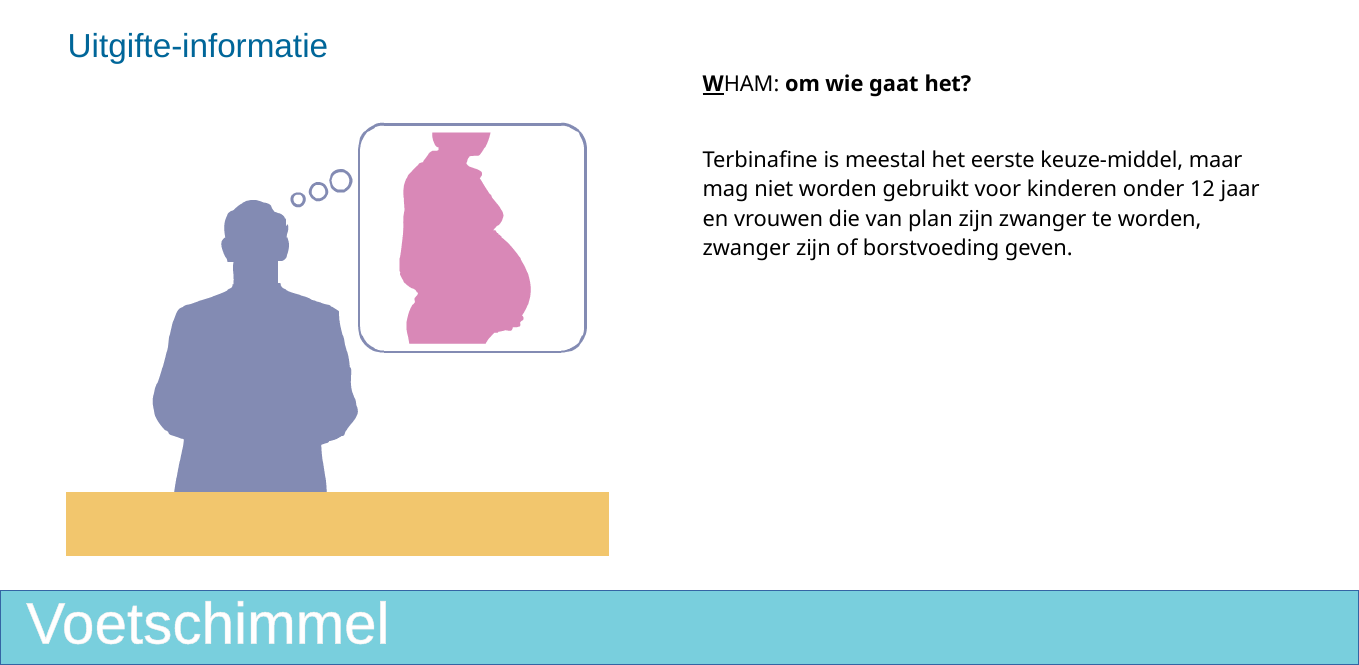

Uitgifte-informatie
# WHAM: om wie gaat het?
Terbinafine is meestal het eerste keuze-middel, maar mag niet worden gebruikt voor kinderen onder 12 jaar en vrouwen die van plan zijn zwanger te worden, zwanger zijn of borstvoeding geven.
Voetschimmel